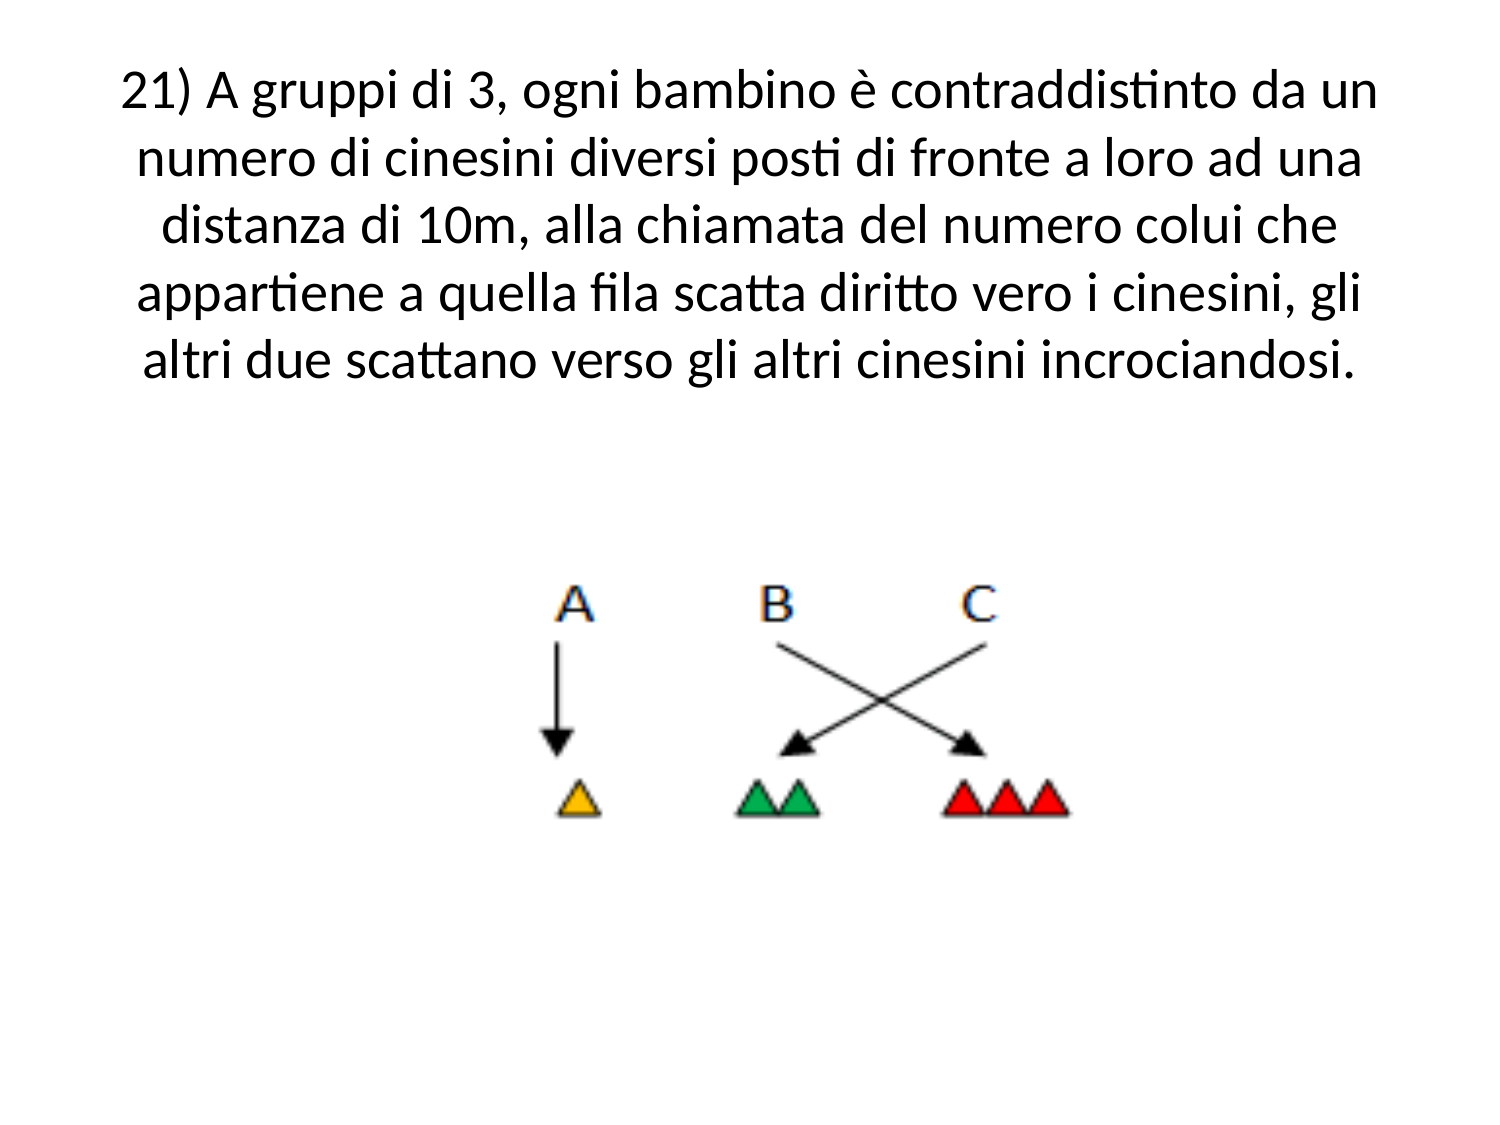

# 21) A gruppi di 3, ogni bambino è contraddistinto da un numero di cinesini diversi posti di fronte a loro ad una distanza di 10m, alla chiamata del numero colui che appartiene a quella fila scatta diritto vero i cinesini, gli altri due scattano verso gli altri cinesini incrociandosi.